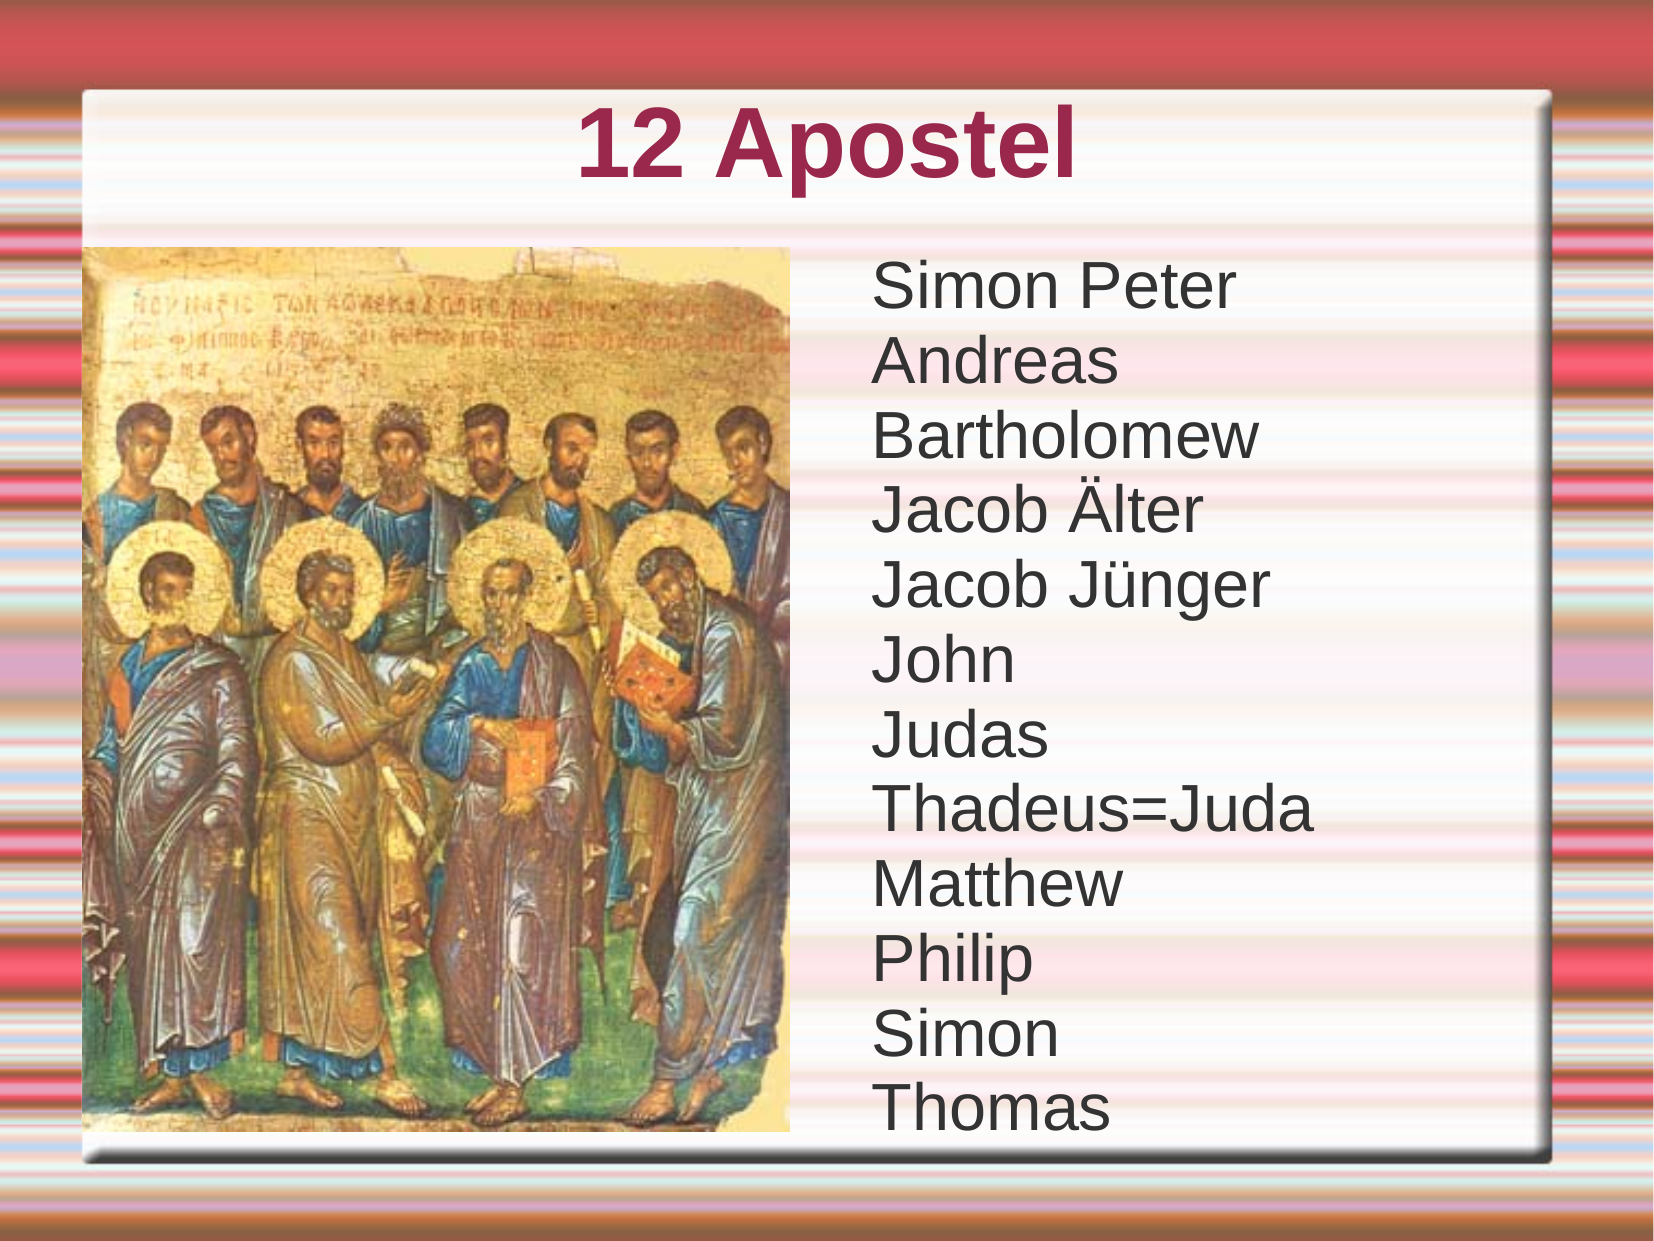

# 12 Apostel
Simon Peter
Andreas
Bartholomew
Jacob Älter
Jacob Jünger
John
Judas
Thadeus=Juda
Matthew
Philip
Simon
Thomas